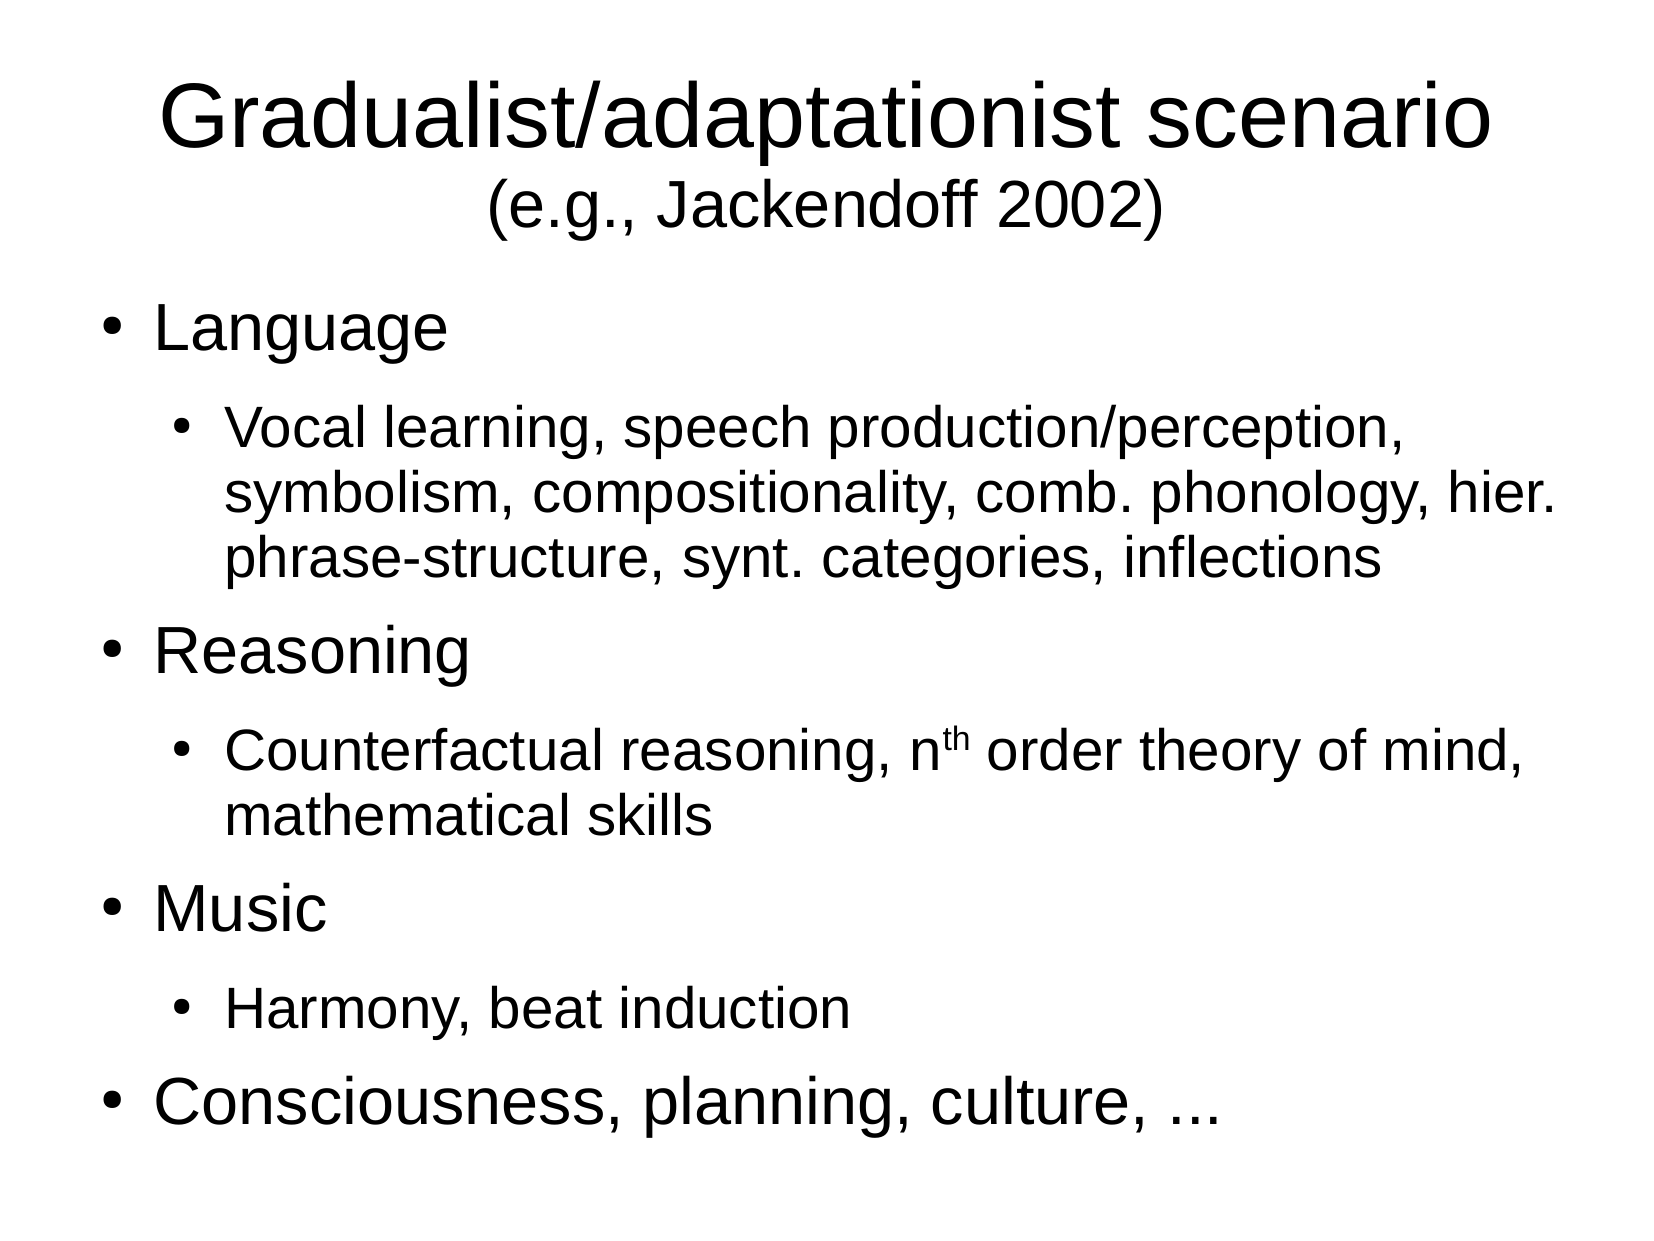

# Gradualist/adaptationist scenario (e.g., Jackendoff 2002)
Language
Vocal learning, speech production/perception, symbolism, compositionality, comb. phonology, hier. phrase-structure, synt. categories, inflections
Reasoning
Counterfactual reasoning, nth order theory of mind, mathematical skills
Music
Harmony, beat induction
Consciousness, planning, culture, ...